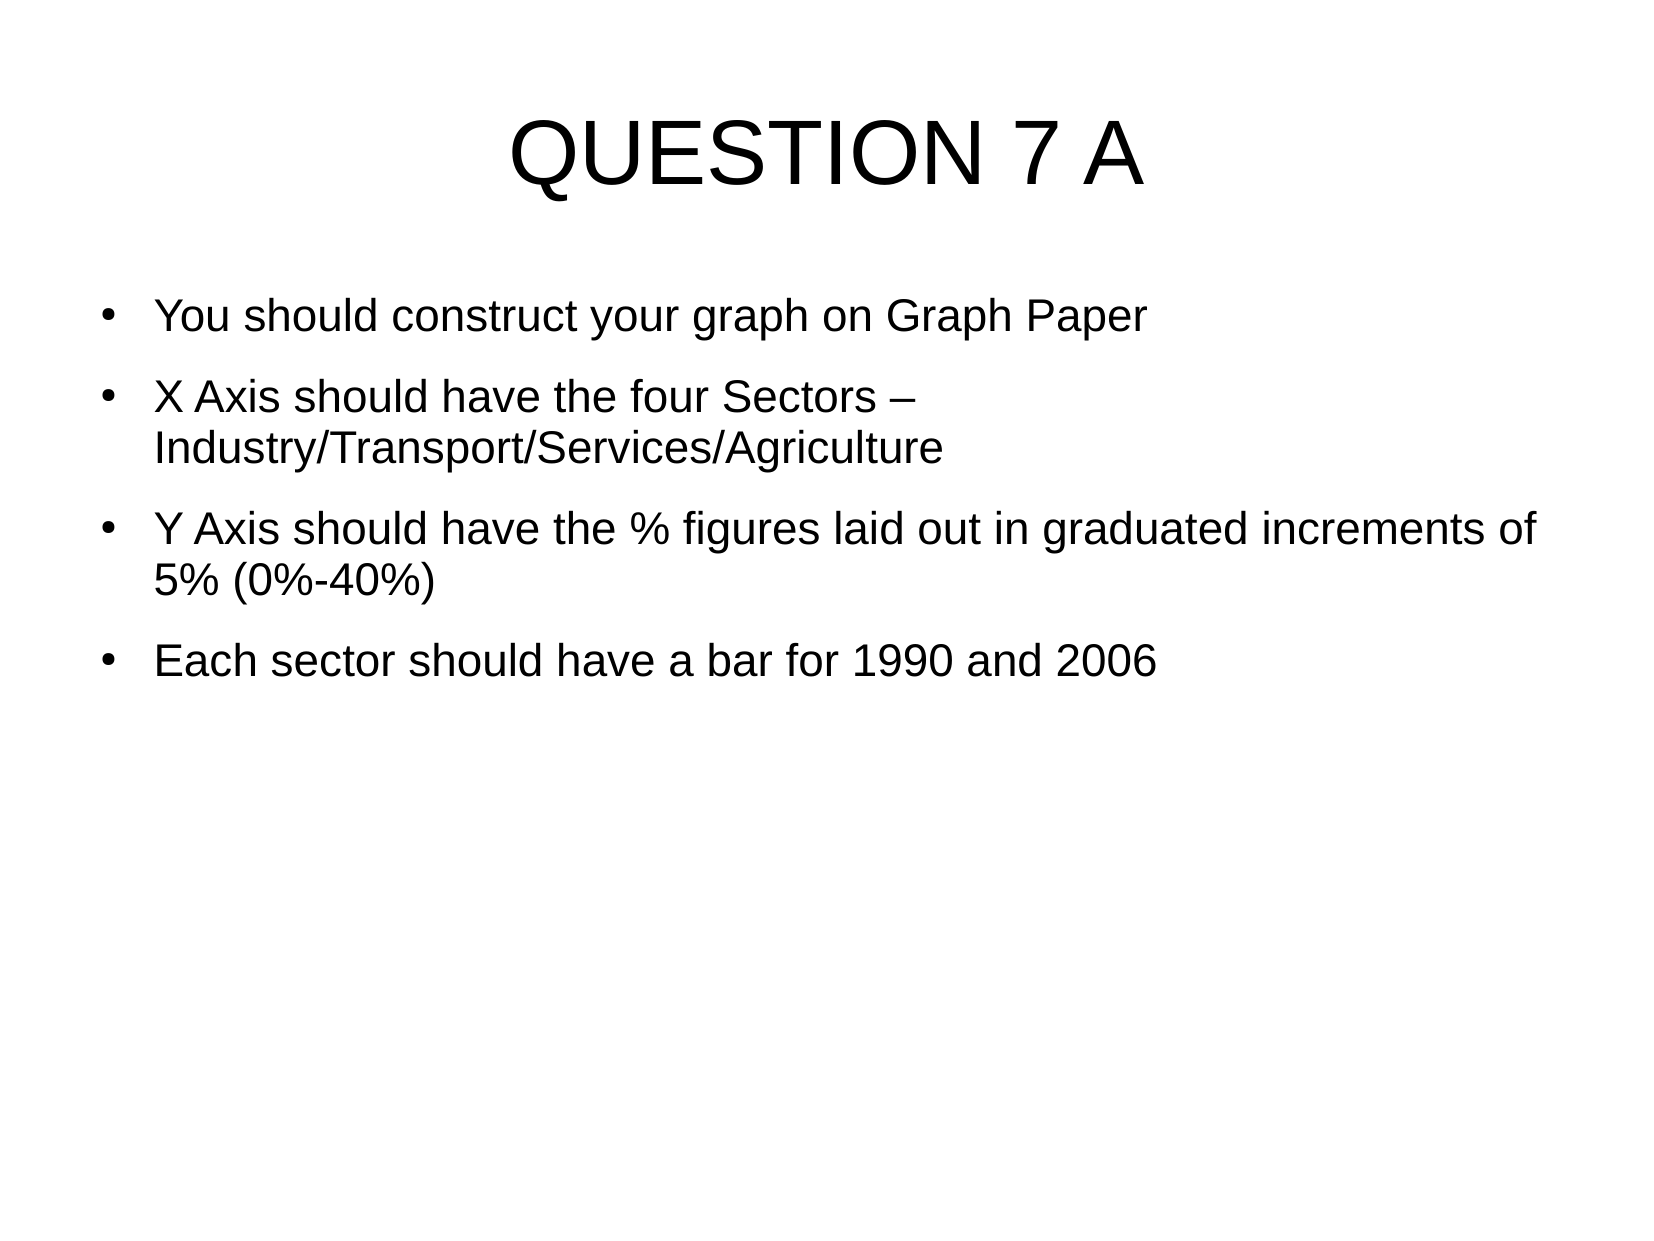

# QUESTION 7 A
You should construct your graph on Graph Paper
X Axis should have the four Sectors – Industry/Transport/Services/Agriculture
Y Axis should have the % figures laid out in graduated increments of 5% (0%-40%)
Each sector should have a bar for 1990 and 2006